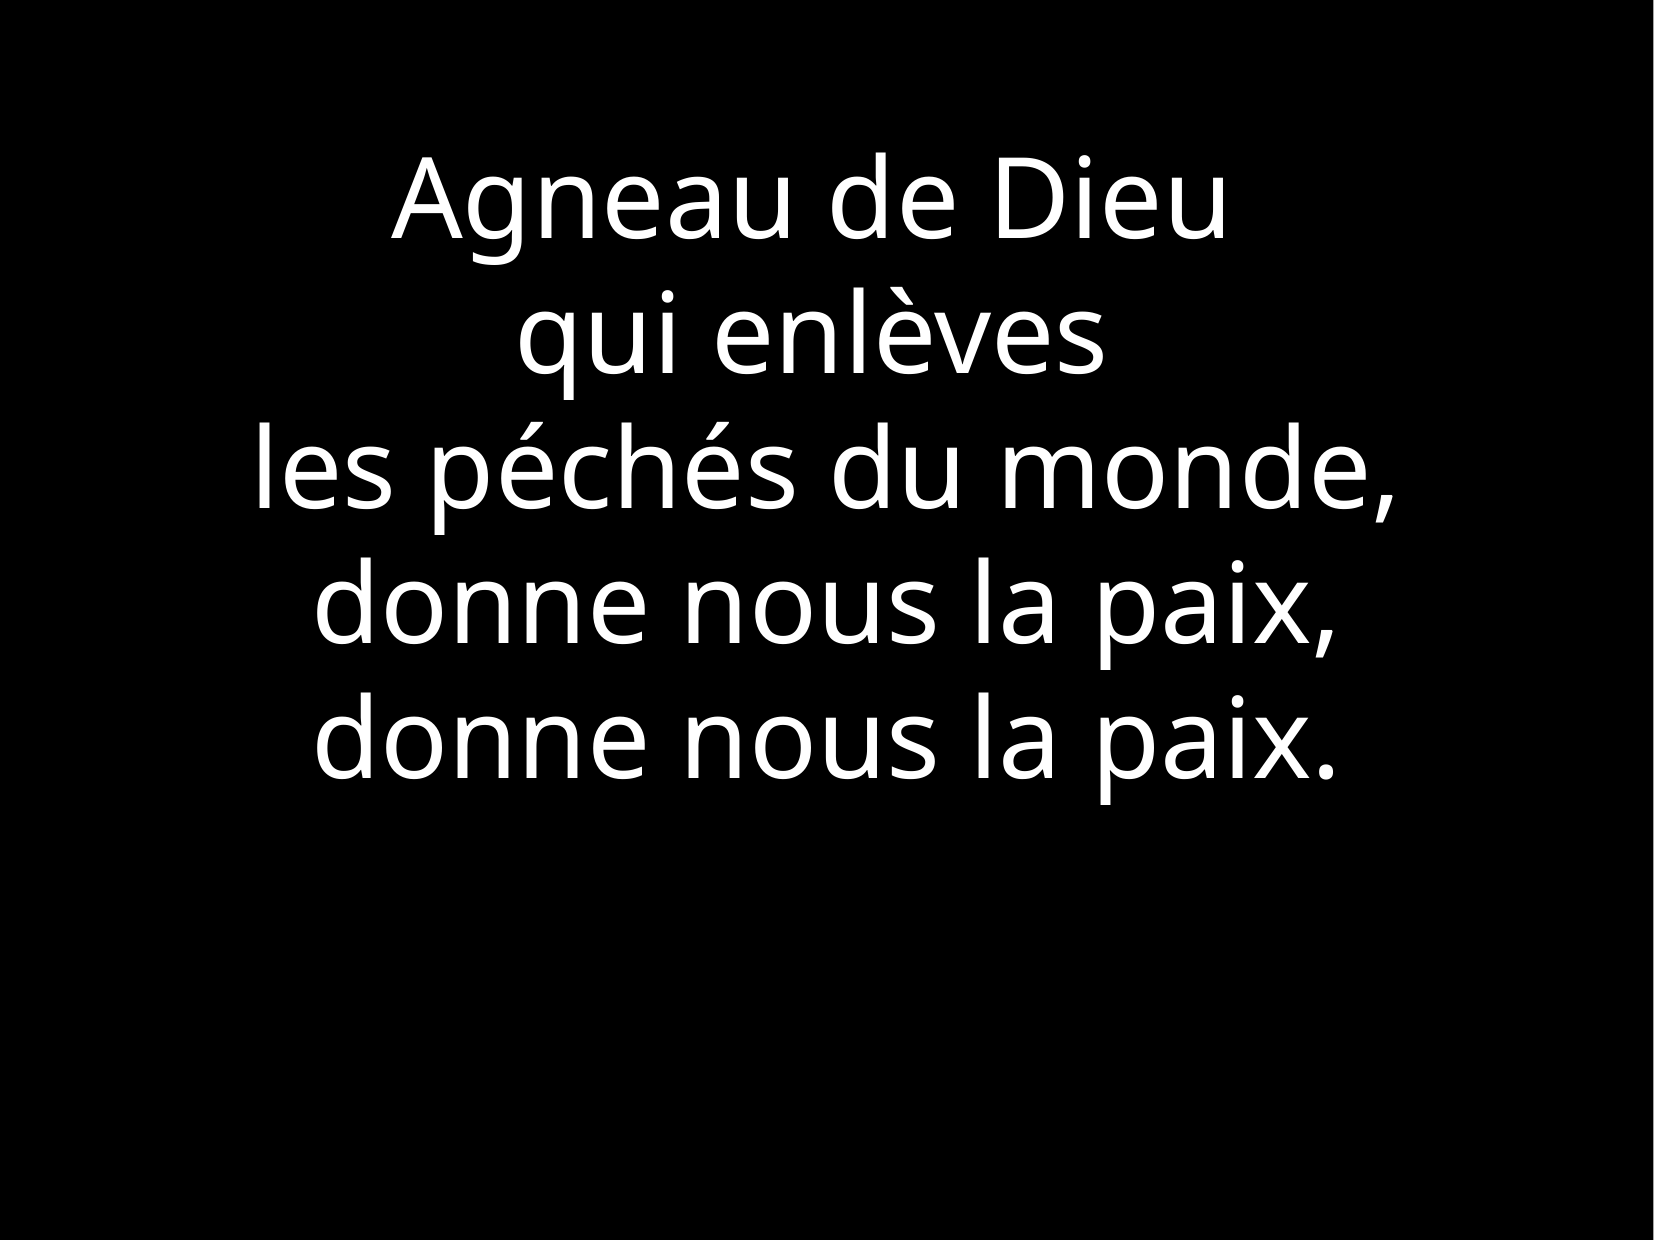

Agneau de Dieu
qui enlèves
les péchés du monde,
 donne nous la paix,
donne nous la paix.